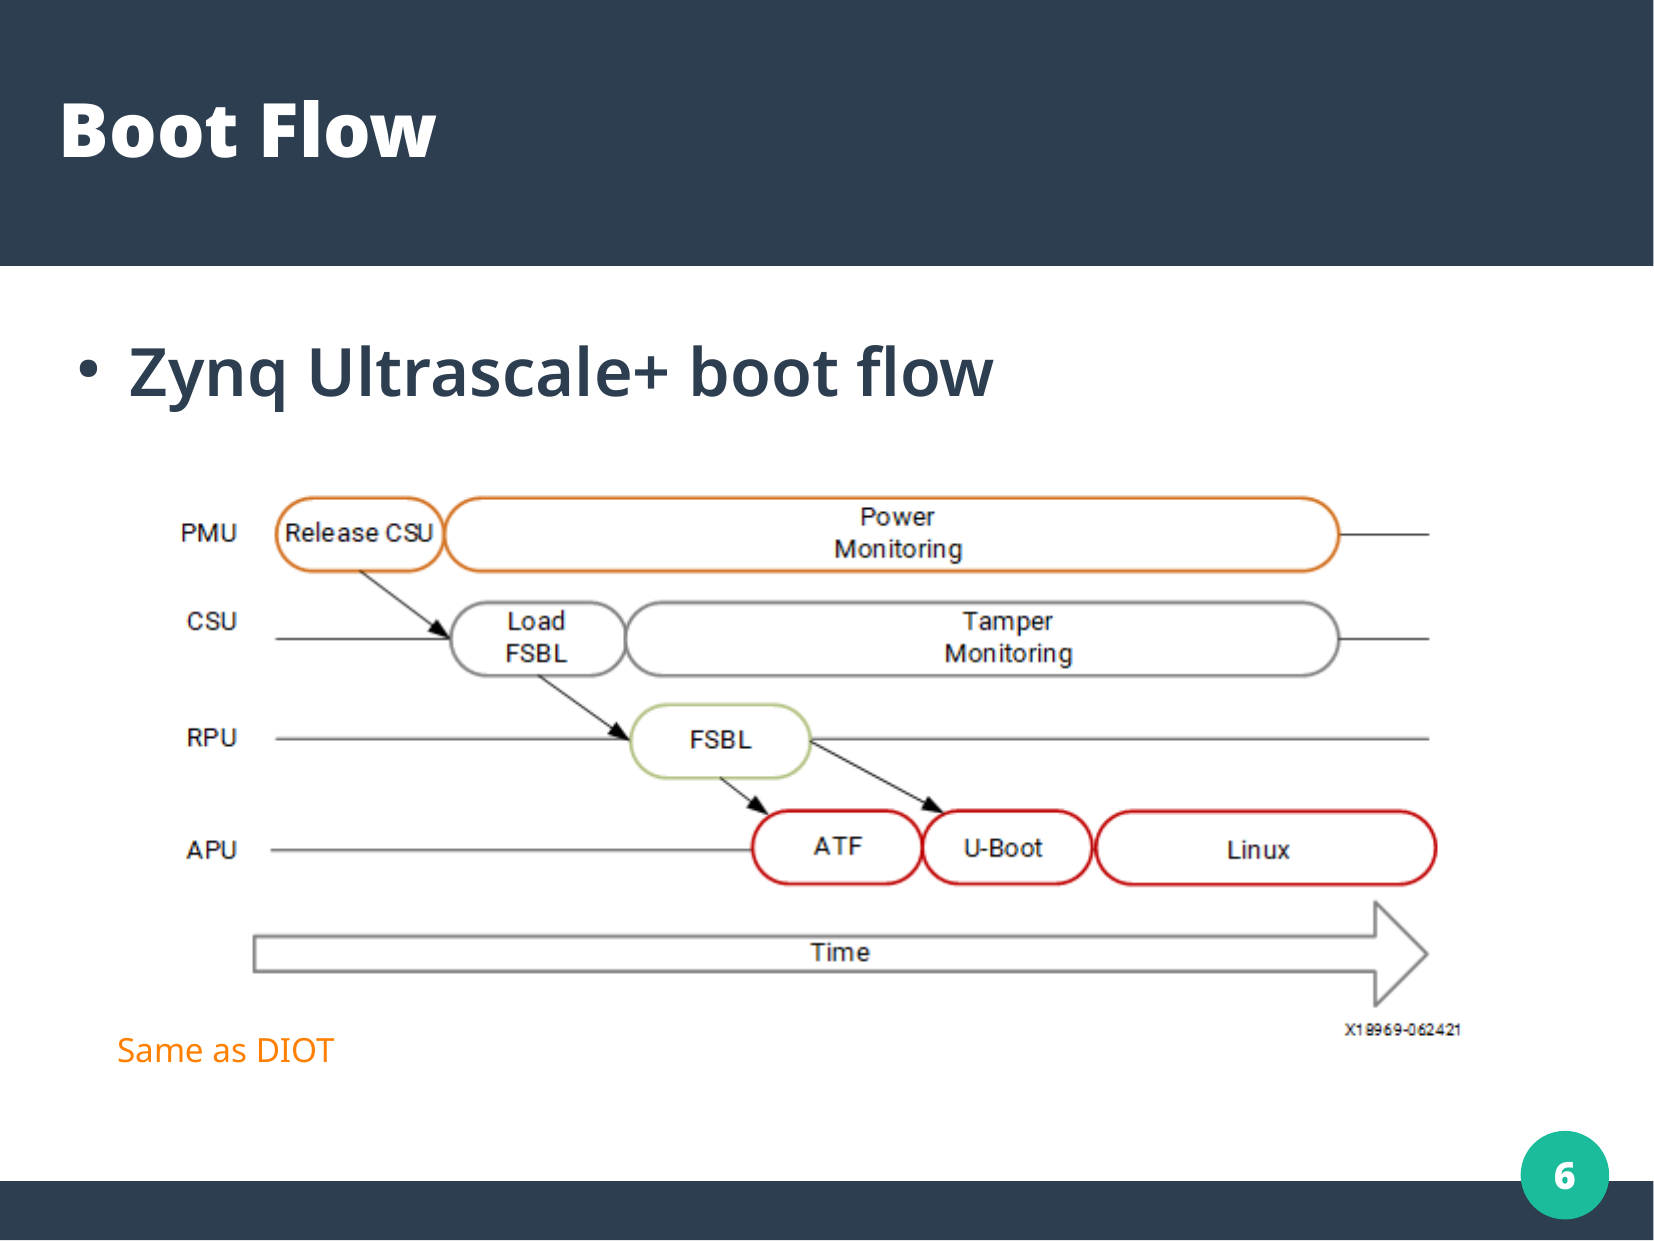

# Boot Flow
Zynq Ultrascale+ boot flow
Same as DIOT
6